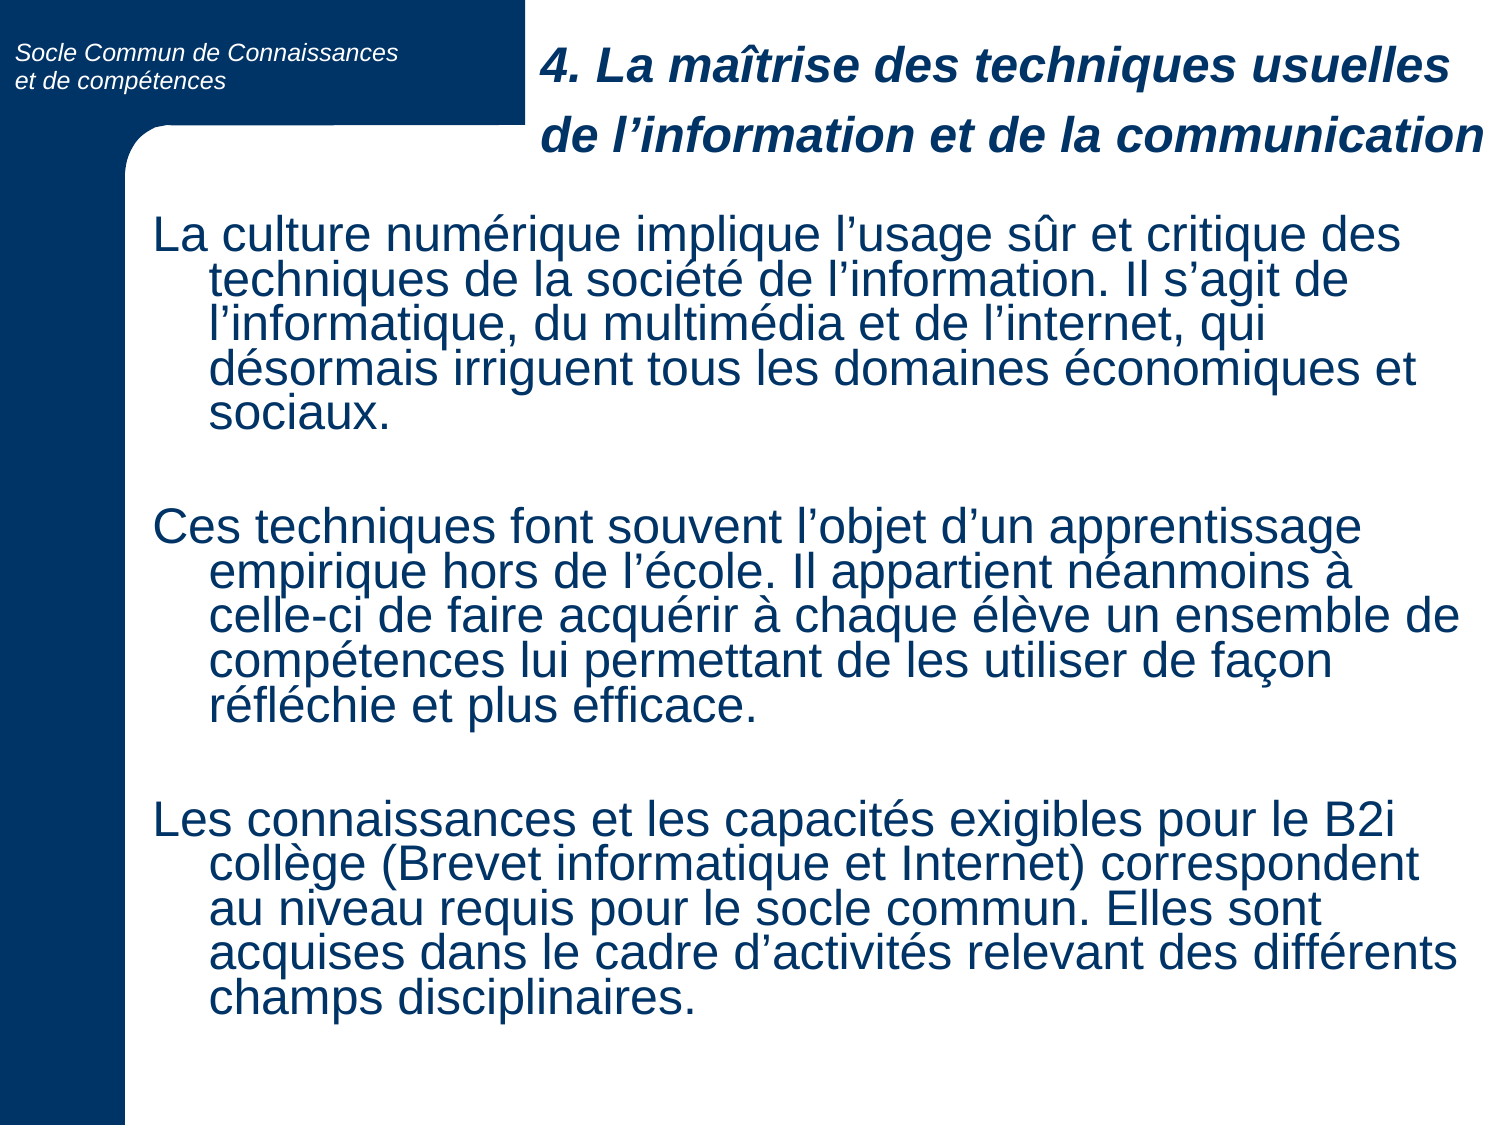

# 4. La maîtrise des techniques usuelles de l’information et de la communication
La culture numérique implique l’usage sûr et critique des techniques de la société de l’information. Il s’agit de l’informatique, du multimédia et de l’internet, qui désormais irriguent tous les domaines économiques et sociaux.
Ces techniques font souvent l’objet d’un apprentissage empirique hors de l’école. Il appartient néanmoins à celle-ci de faire acquérir à chaque élève un ensemble de compétences lui permettant de les utiliser de façon réfléchie et plus efficace.
Les connaissances et les capacités exigibles pour le B2i collège (Brevet informatique et Internet) correspondent au niveau requis pour le socle commun. Elles sont acquises dans le cadre d’activités relevant des différents champs disciplinaires.